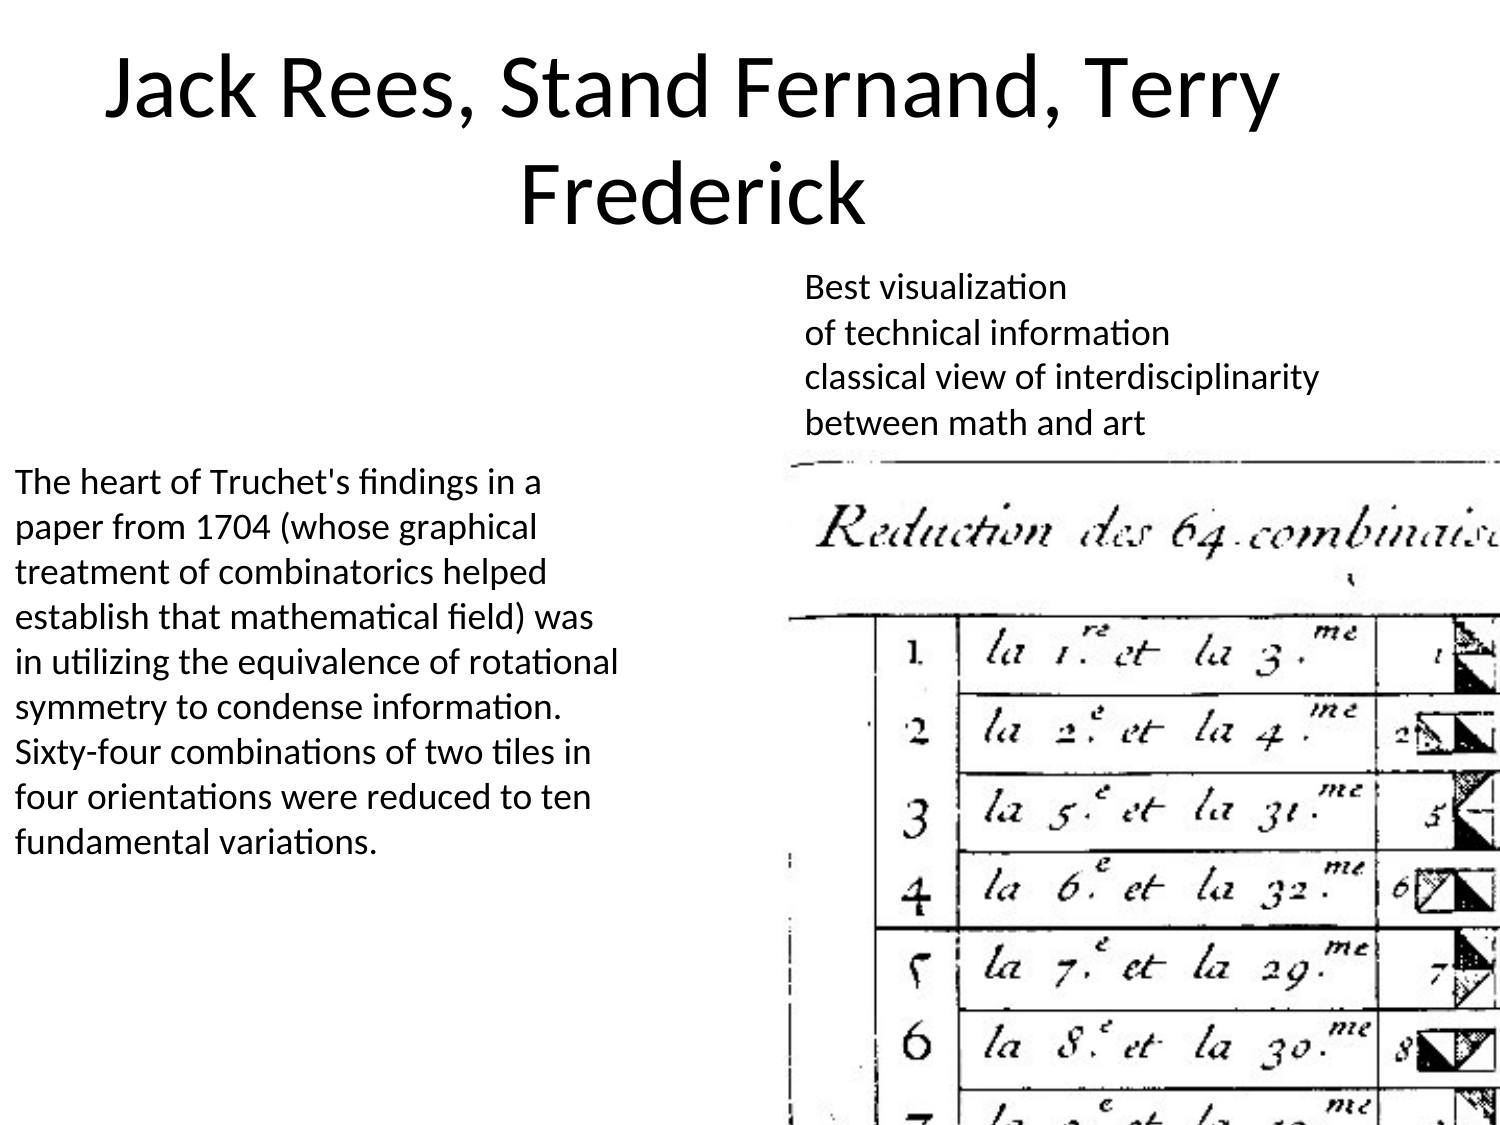

Jack Rees, Stand Fernand, Terry Frederick
Best visualization
of technical information
classical view of interdisciplinarity
between math and art
The heart of Truchet's findings in a paper from 1704 (whose graphical treatment of combinatorics helped establish that mathematical field) was in utilizing the equivalence of rotational symmetry to condense information. Sixty-four combinations of two tiles in four orientations were reduced to ten fundamental variations.